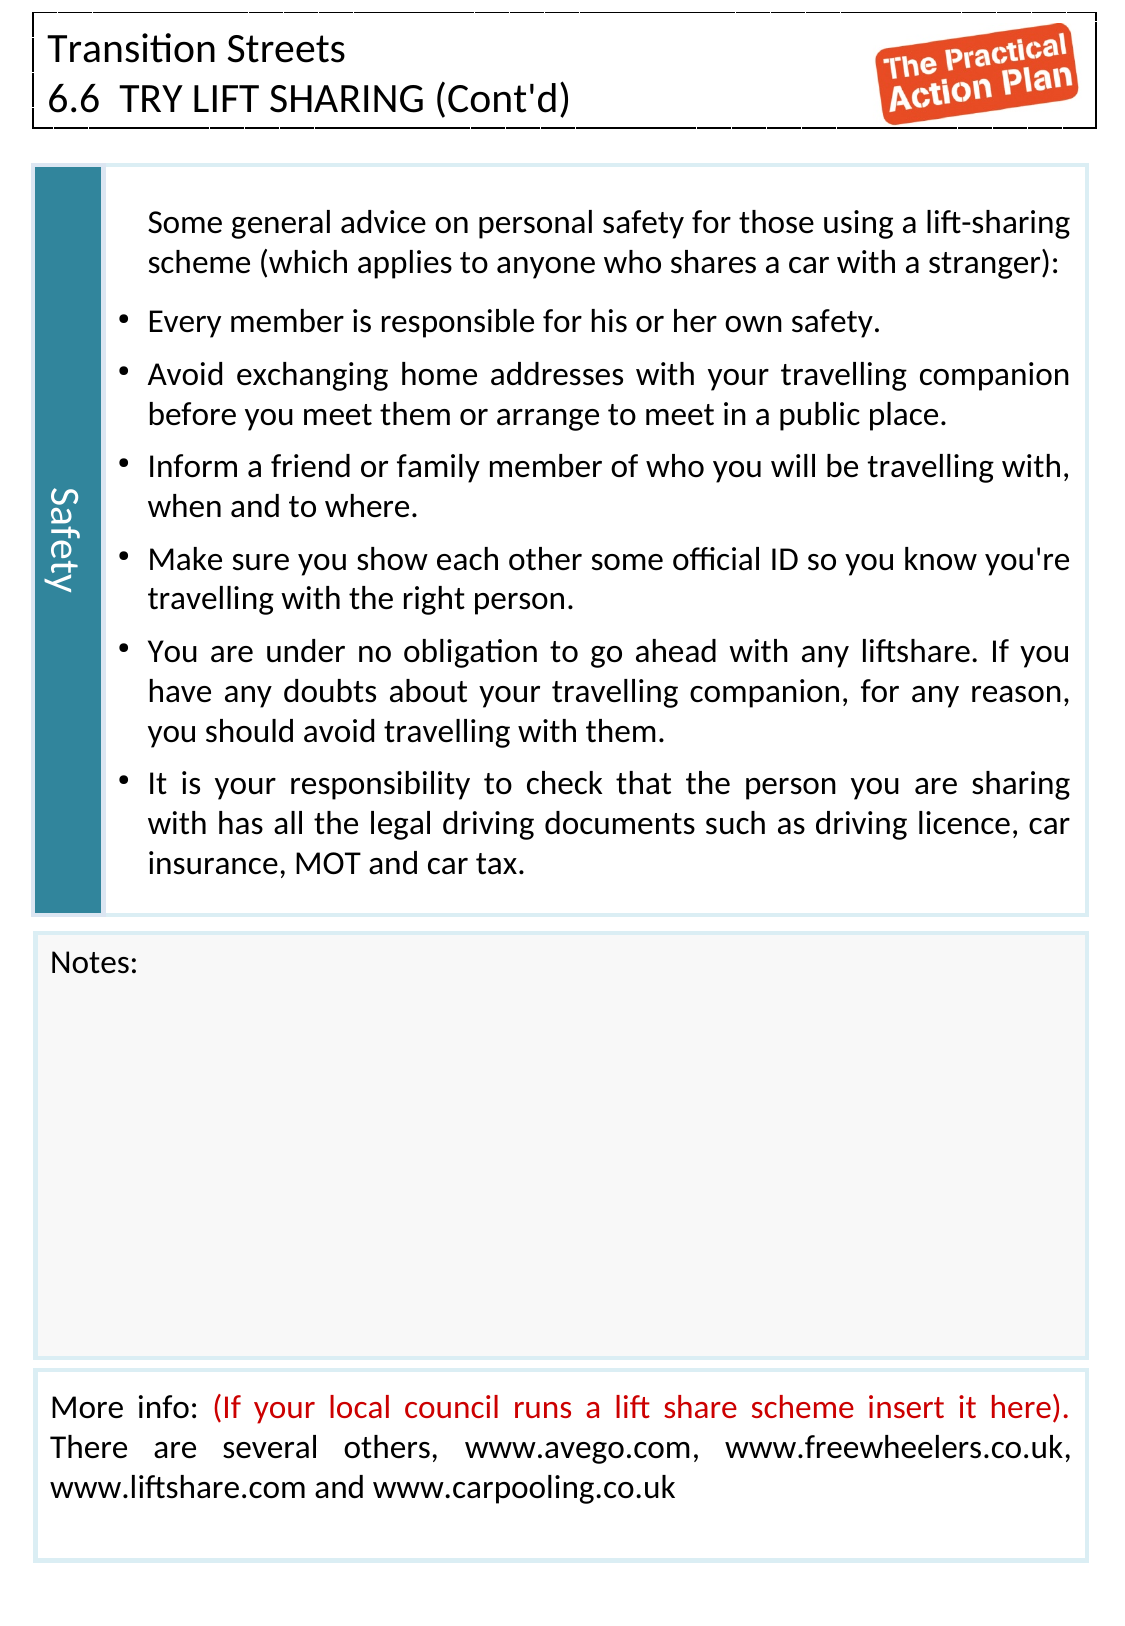

Transition Streets
6.6 TRY LIFT SHARING (Cont'd)
Safety
Some general advice on personal safety for those using a lift-sharing scheme (which applies to anyone who shares a car with a stranger):
Every member is responsible for his or her own safety.
Avoid exchanging home addresses with your travelling companion before you meet them or arrange to meet in a public place.
Inform a friend or family member of who you will be travelling with, when and to where.
Make sure you show each other some official ID so you know you're travelling with the right person.
You are under no obligation to go ahead with any liftshare. If you have any doubts about your travelling companion, for any reason, you should avoid travelling with them.
It is your responsibility to check that the person you are sharing with has all the legal driving documents such as driving licence, car insurance, MOT and car tax.
Notes:
More info: (If your local council runs a lift share scheme insert it here). There are several others, www.avego.com, www.freewheelers.co.uk, www.liftshare.com and www.carpooling.co.uk